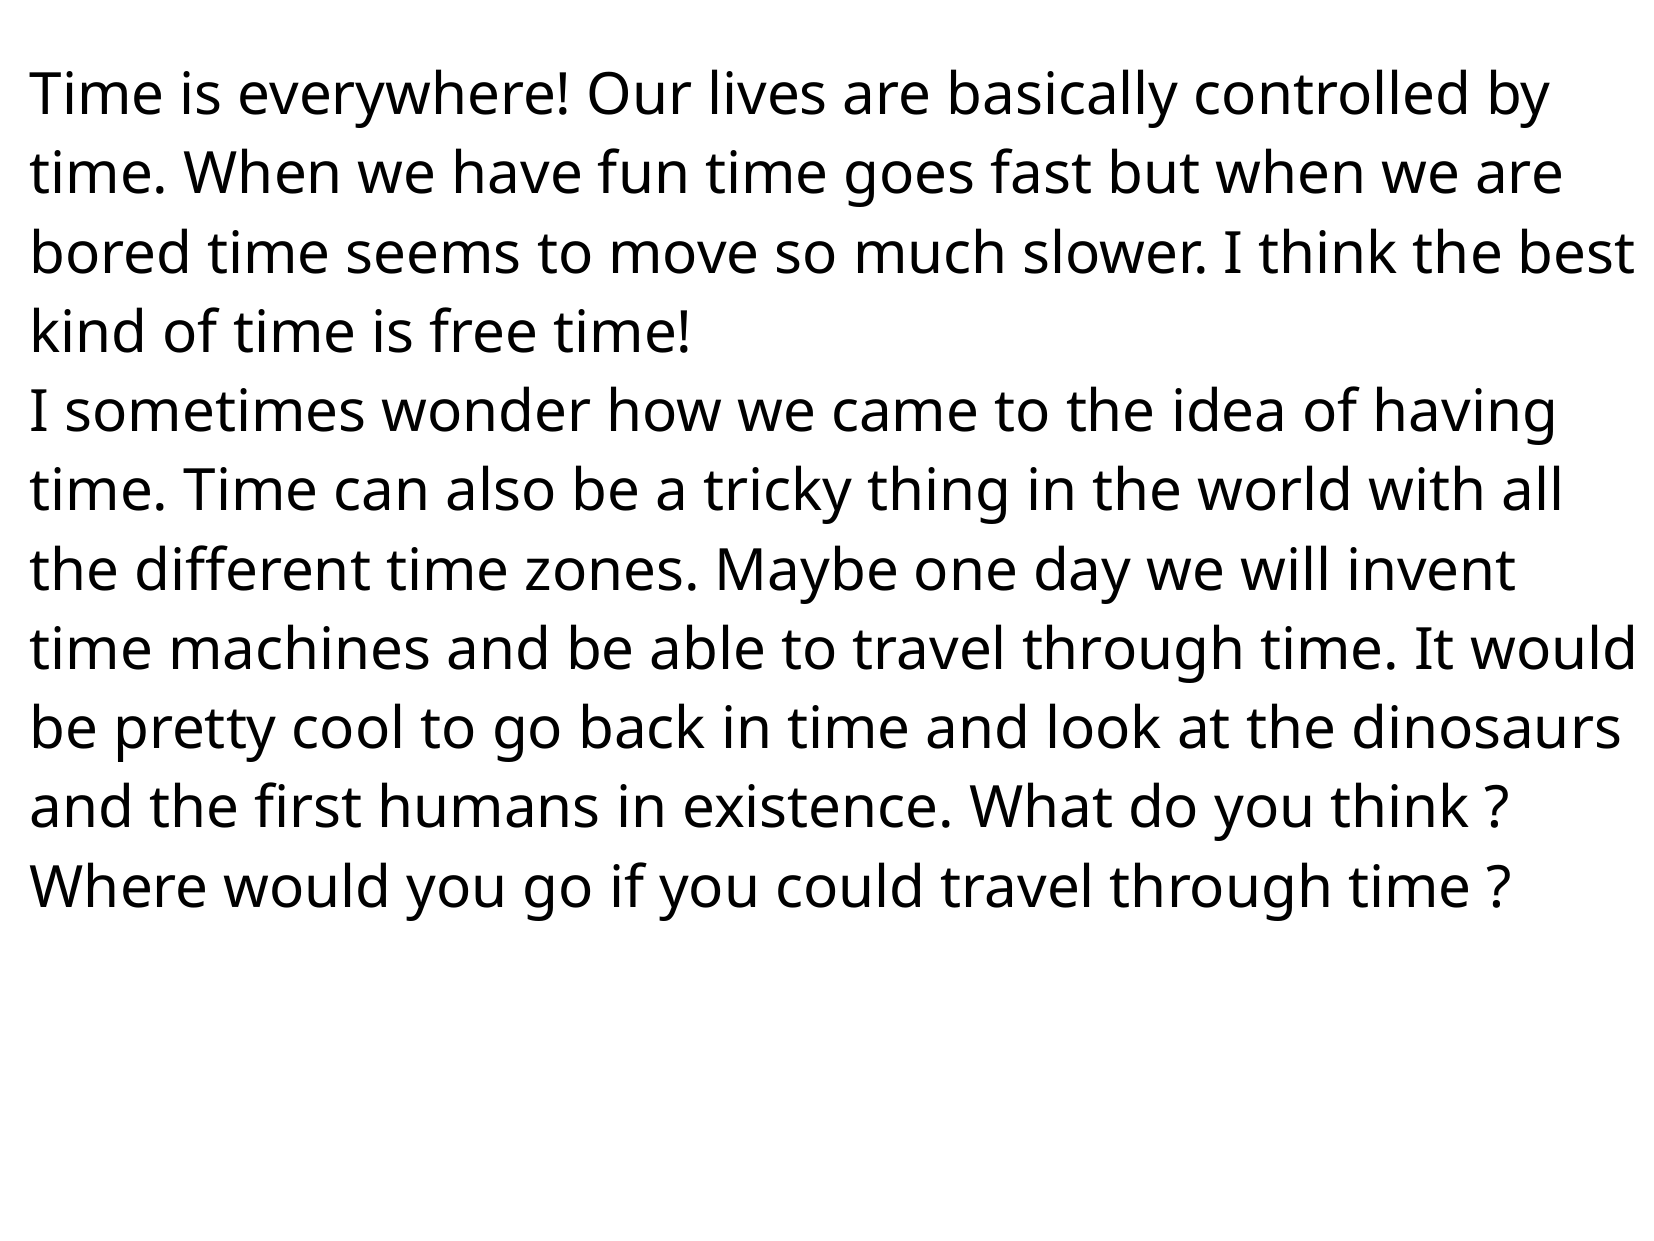

Time is everywhere! Our lives are basically controlled by time. When we have fun time goes fast but when we are bored time seems to move so much slower. I think the best kind of time is free time!
I sometimes wonder how we came to the idea of having time. Time can also be a tricky thing in the world with all the different time zones. Maybe one day we will invent time machines and be able to travel through time. It would be pretty cool to go back in time and look at the dinosaurs and the first humans in existence. What do you think ? Where would you go if you could travel through time ?
4